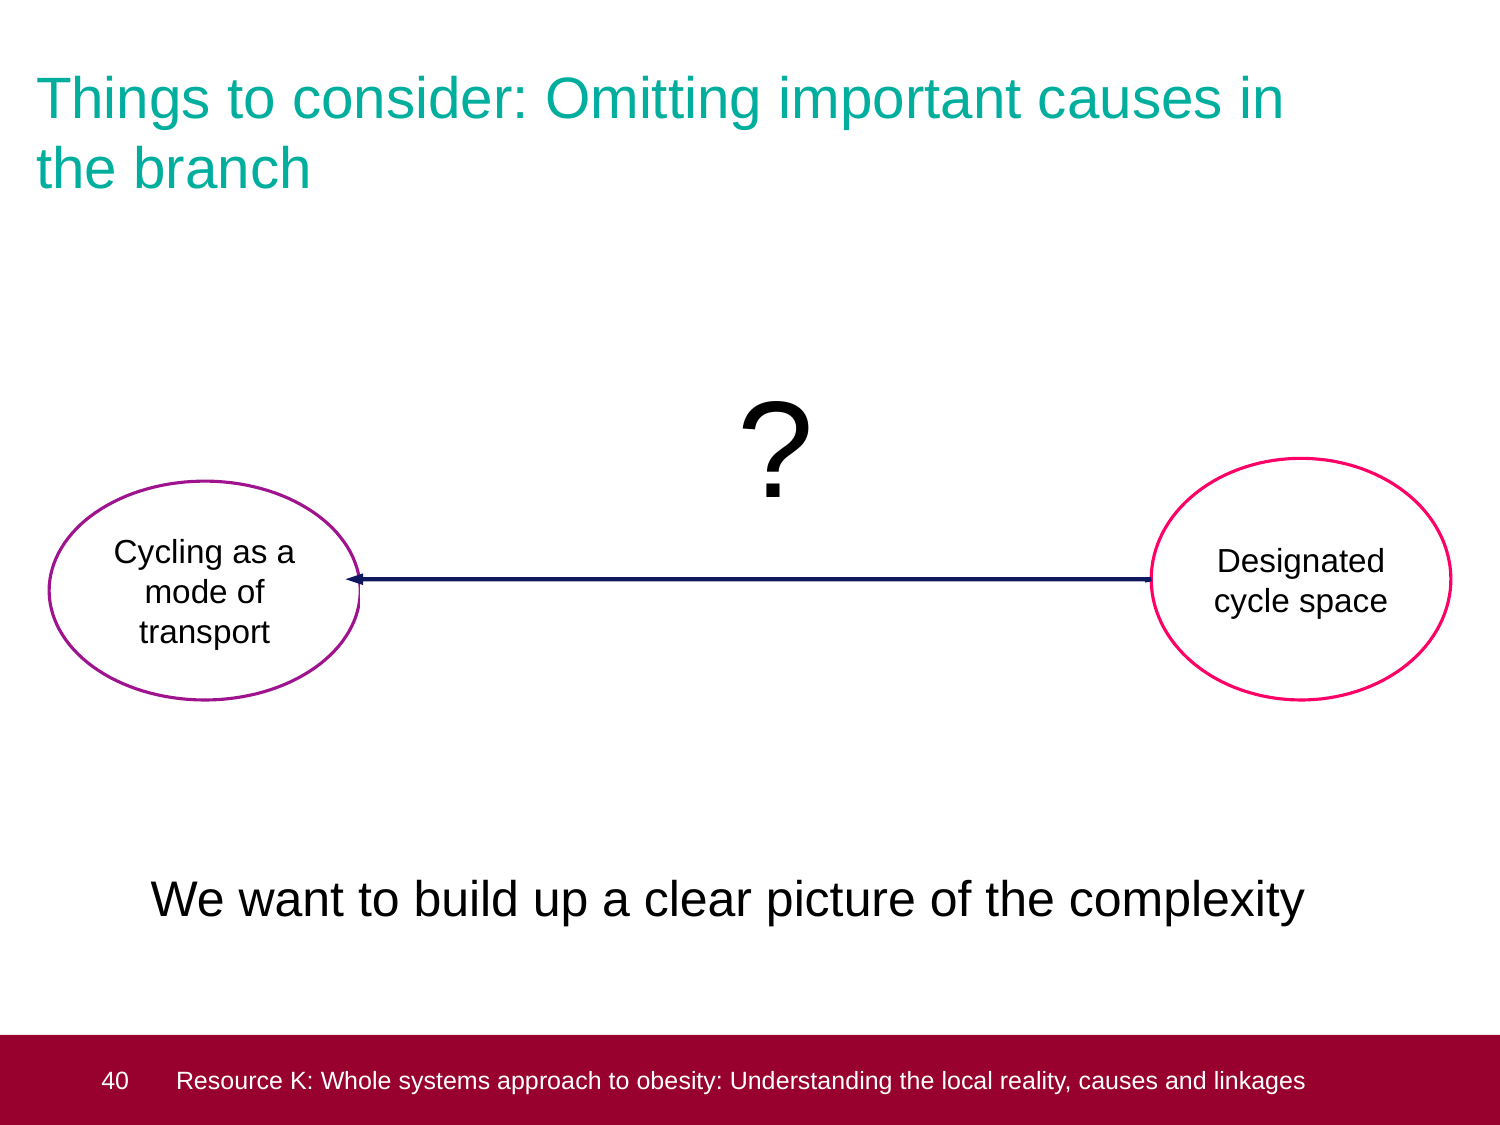

Things to consider: Omitting important causes in the branch
?
Designated cycle space
Cycling as a mode of transport
(S)
Volume of road accidents
Perceived safety of cycling
(O)
We want to build up a clear picture of the complexity
 35
Resource K: Whole systems approach to obesity: Understanding the local reality, causes and linkages